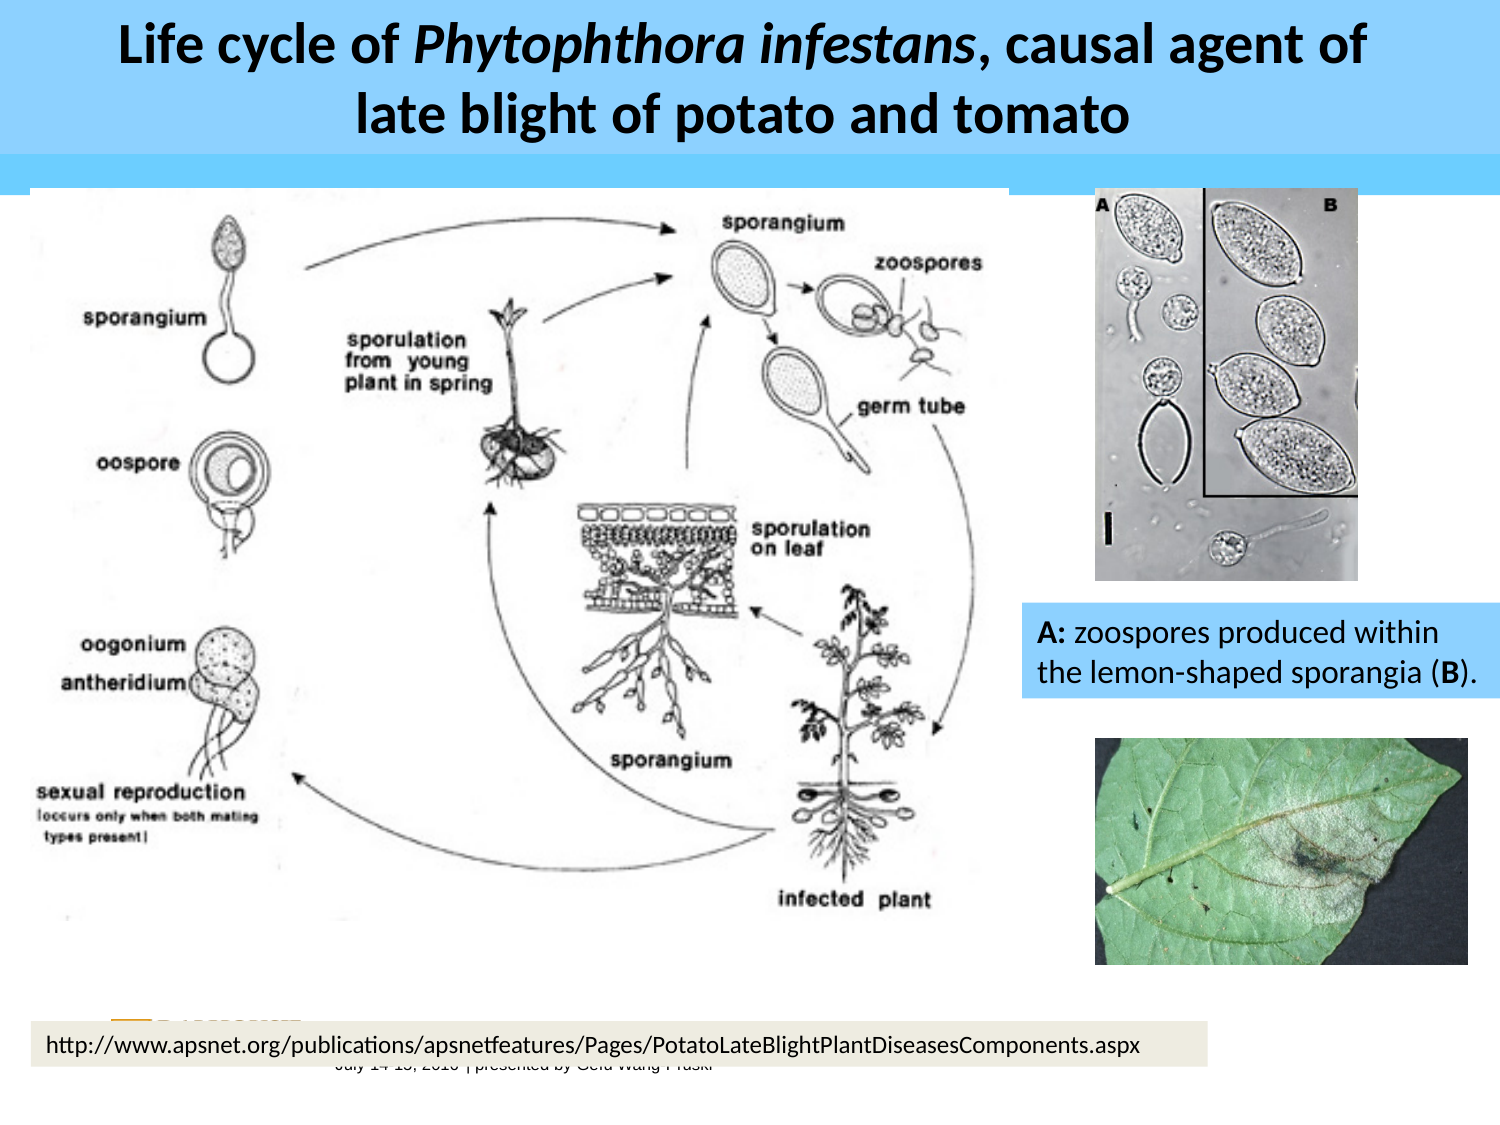

Life cycle of Phytophthora infestans, causal agent of
late blight of potato and tomato
A: zoospores produced within
the lemon-shaped sporangia (B).
http://www.apsnet.org/publications/apsnetfeatures/Pages/PotatoLateBlightPlantDiseasesComponents.aspx